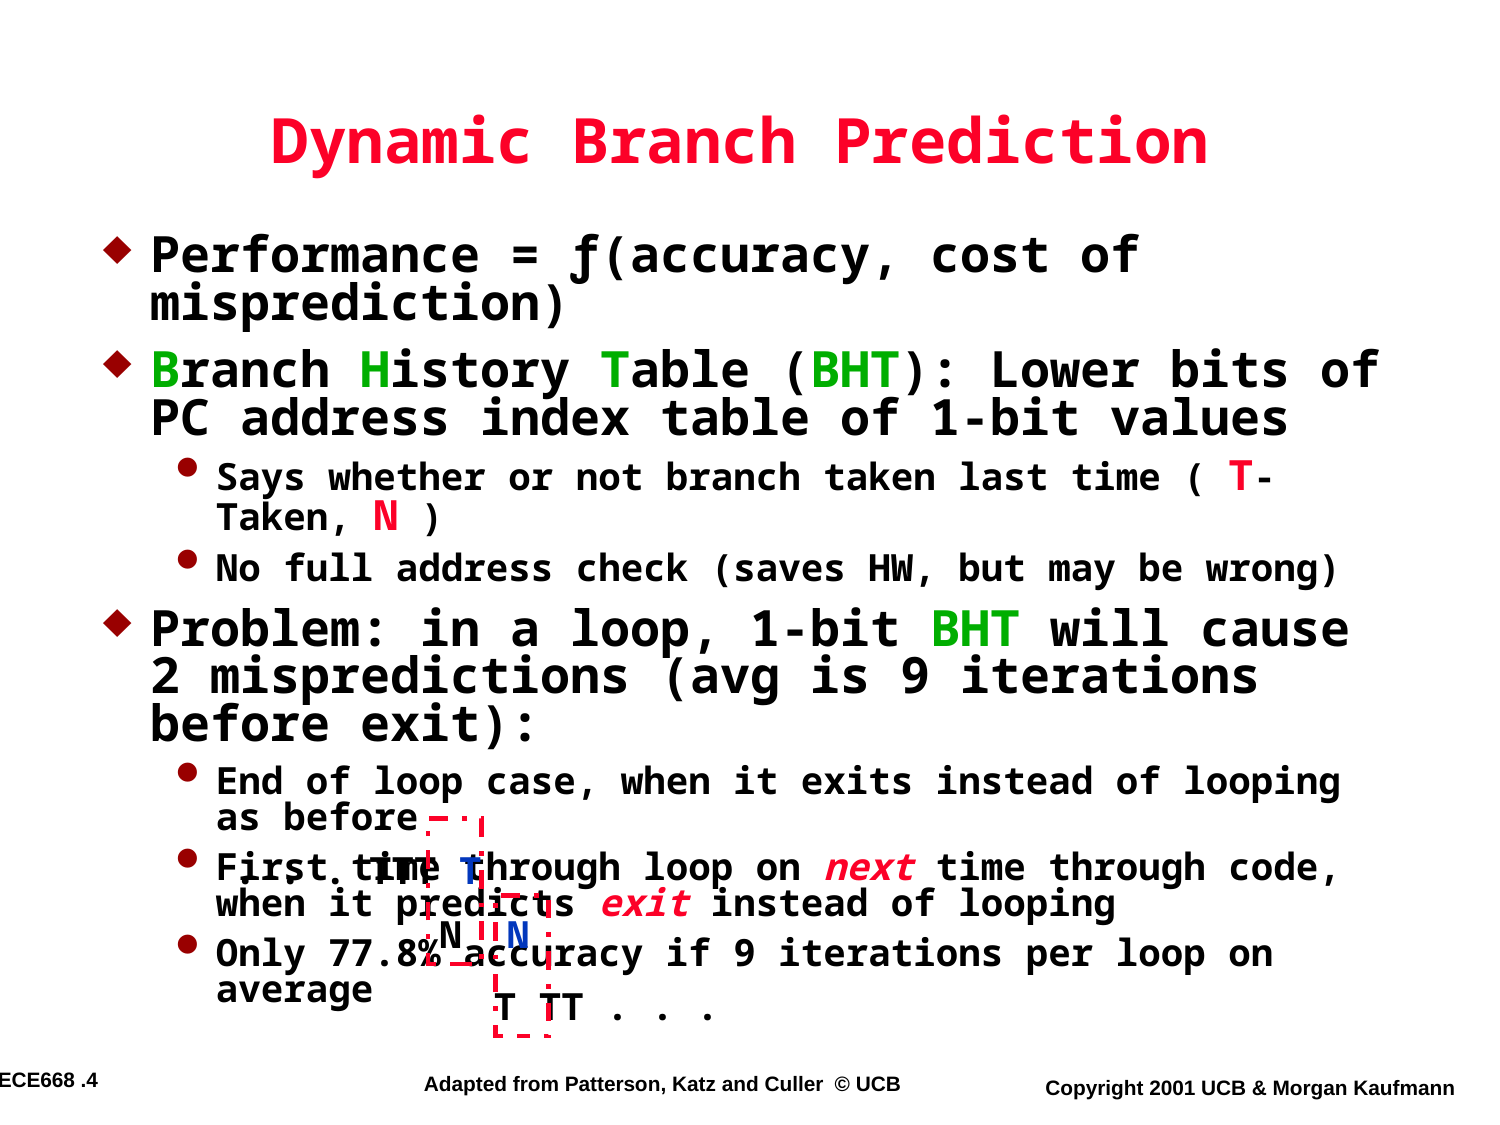

# Dynamic Branch Prediction
Performance = ƒ(accuracy, cost of misprediction)
Branch History Table (BHT): Lower bits of PC address index table of 1-bit values
Says whether or not branch taken last time ( T-Taken, N )
No full address check (saves HW, but may be wrong)
Problem: in a loop, 1-bit BHT will cause
2 mispredictions (avg is 9 iterations before exit):
End of loop case, when it exits instead of looping as before
First time through loop on next time through code, when it predicts exit instead of looping
Only 77.8% accuracy if 9 iterations per loop on average
. . . TTT T
N N
 T TT . . .